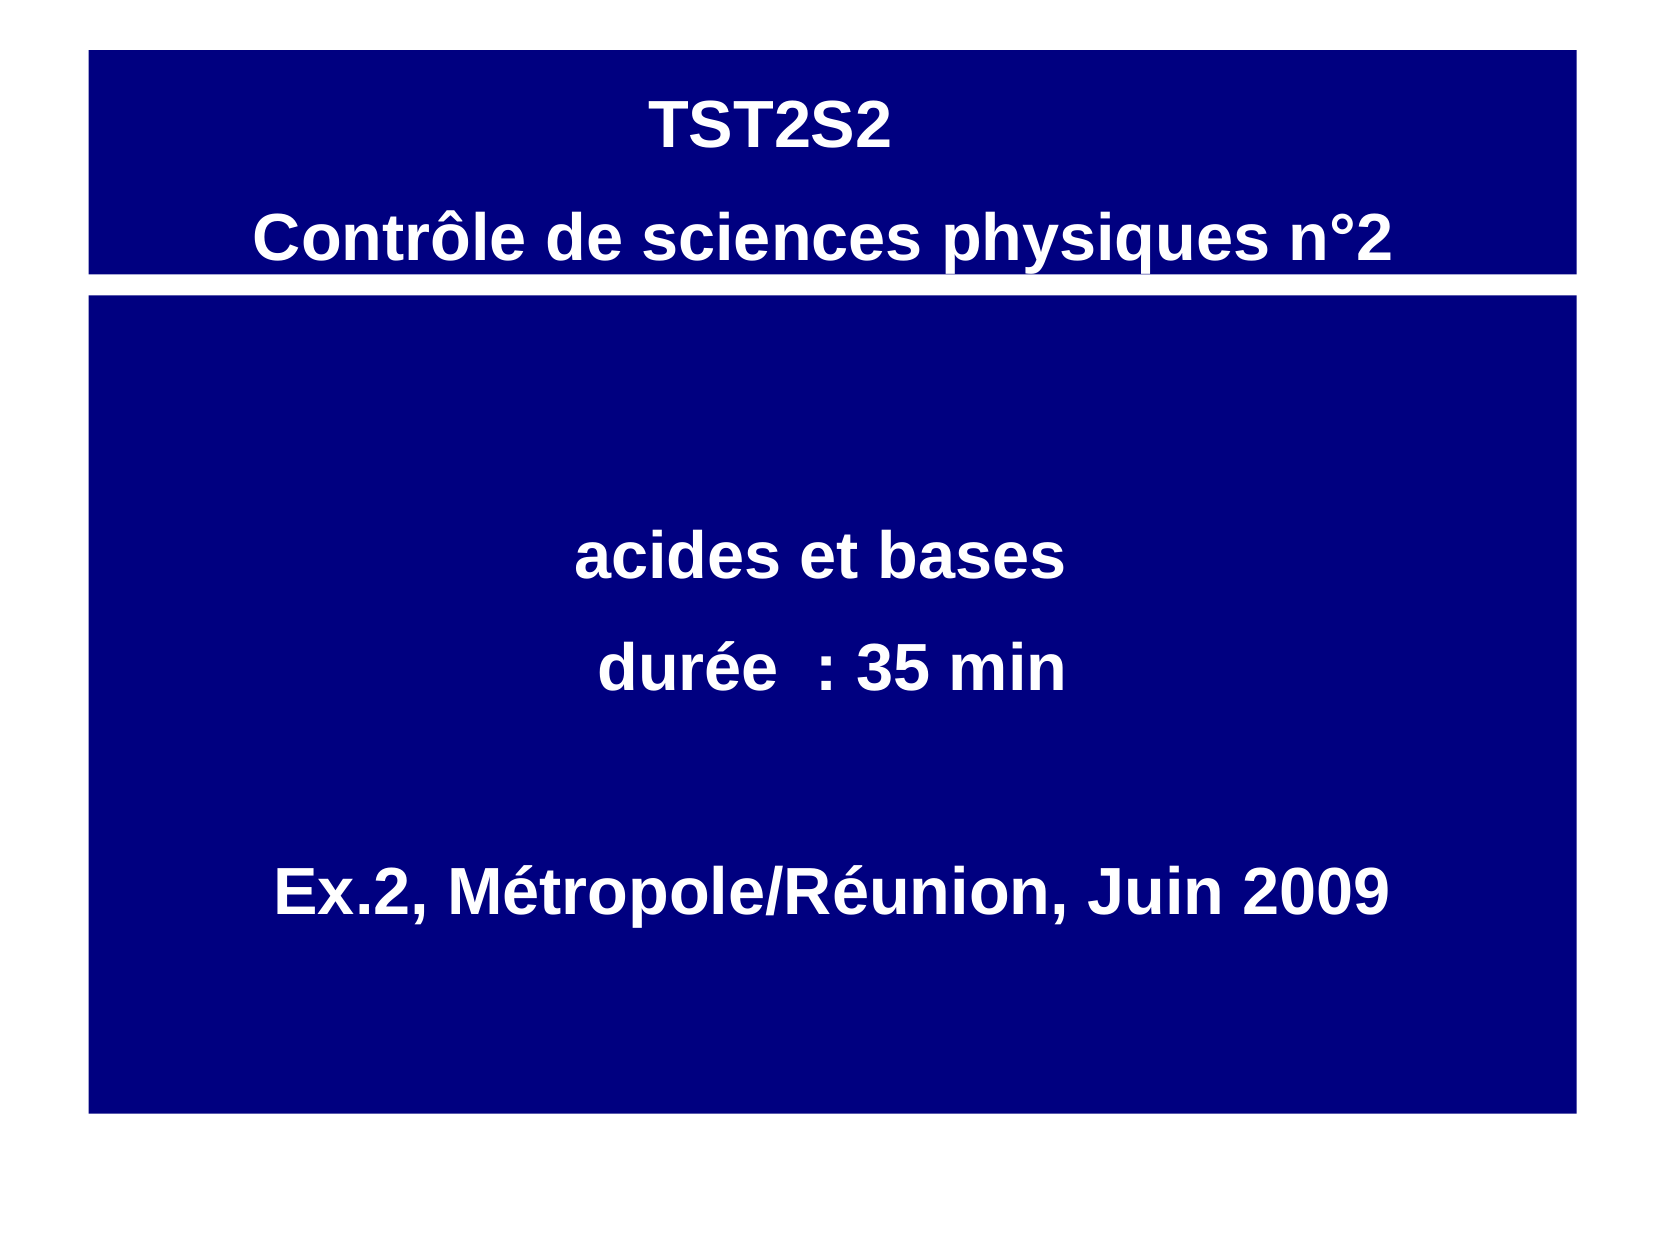

# TST2S2 Contrôle de sciences physiques n°2
acides et bases
durée  : 35 min
Ex.2, Métropole/Réunion, Juin 2009